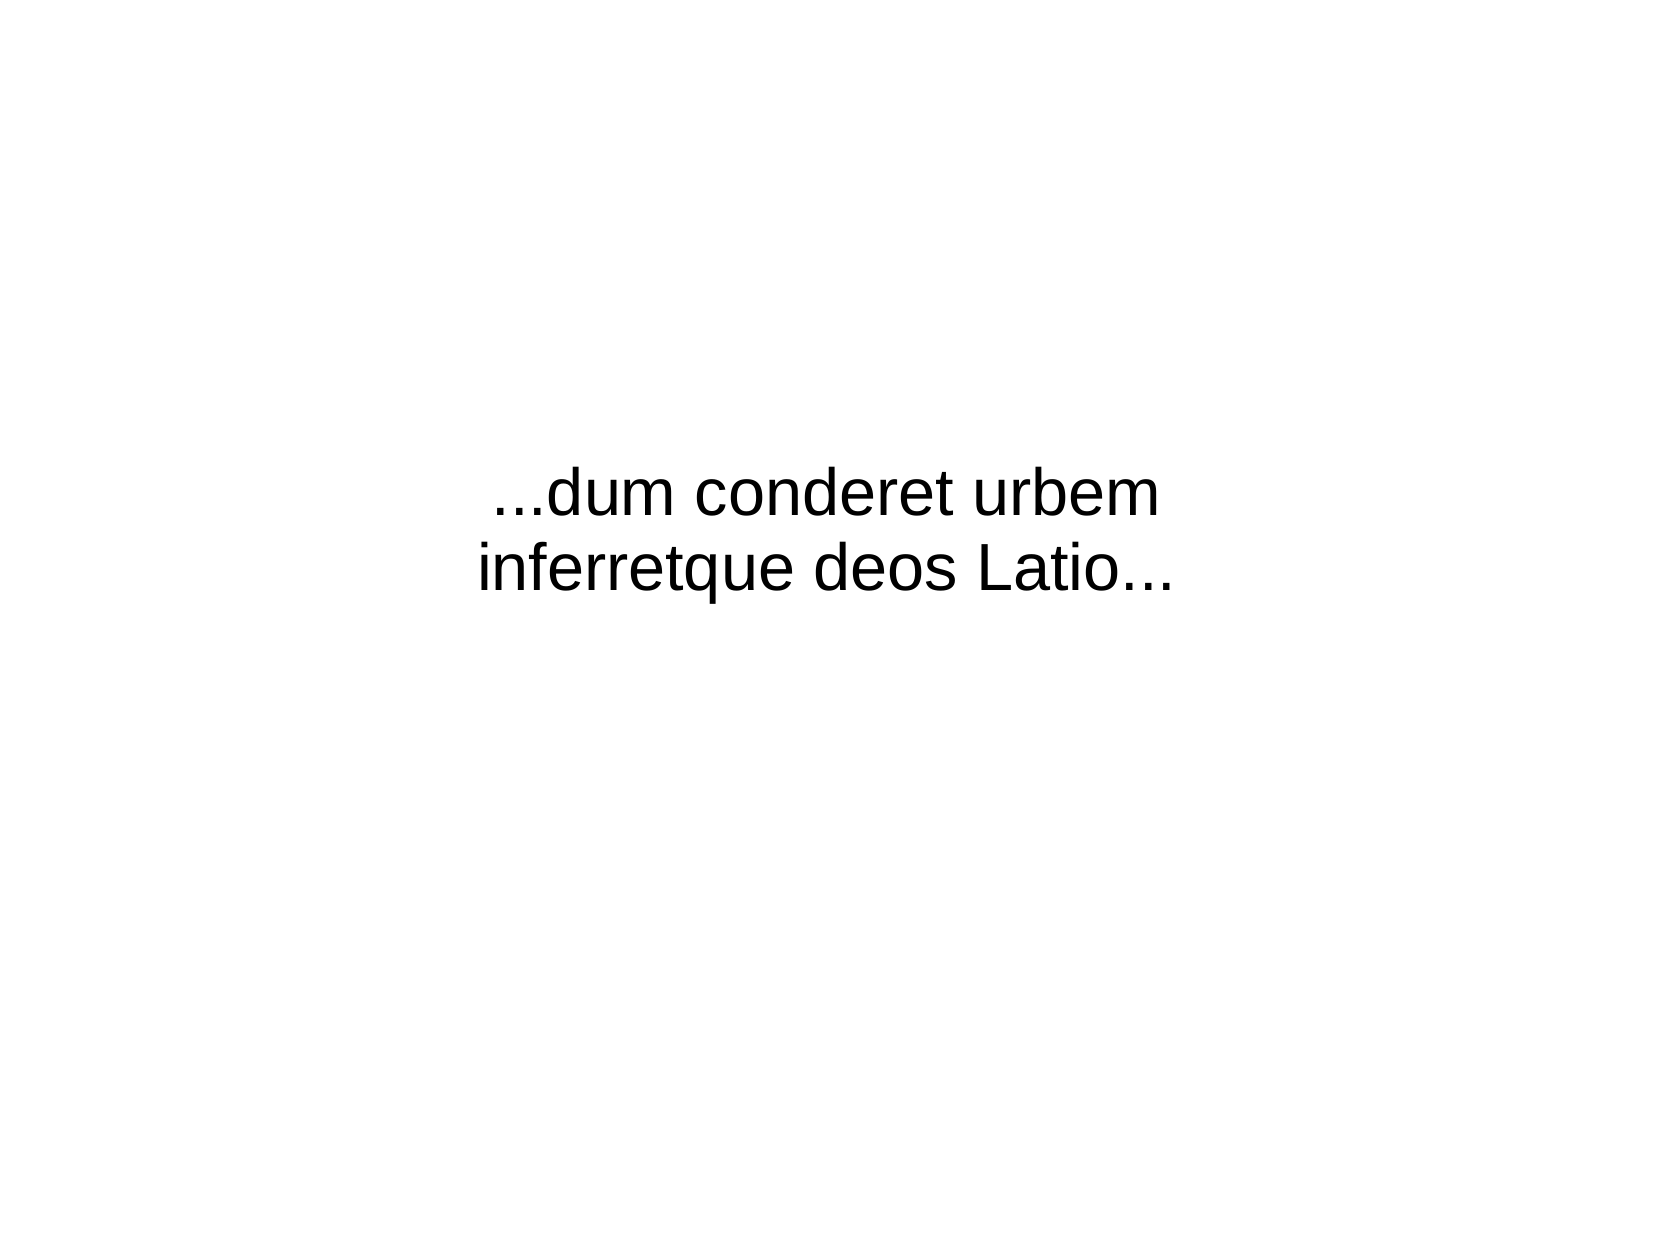

# ...dum conderet urbem
inferretque deos Latio...